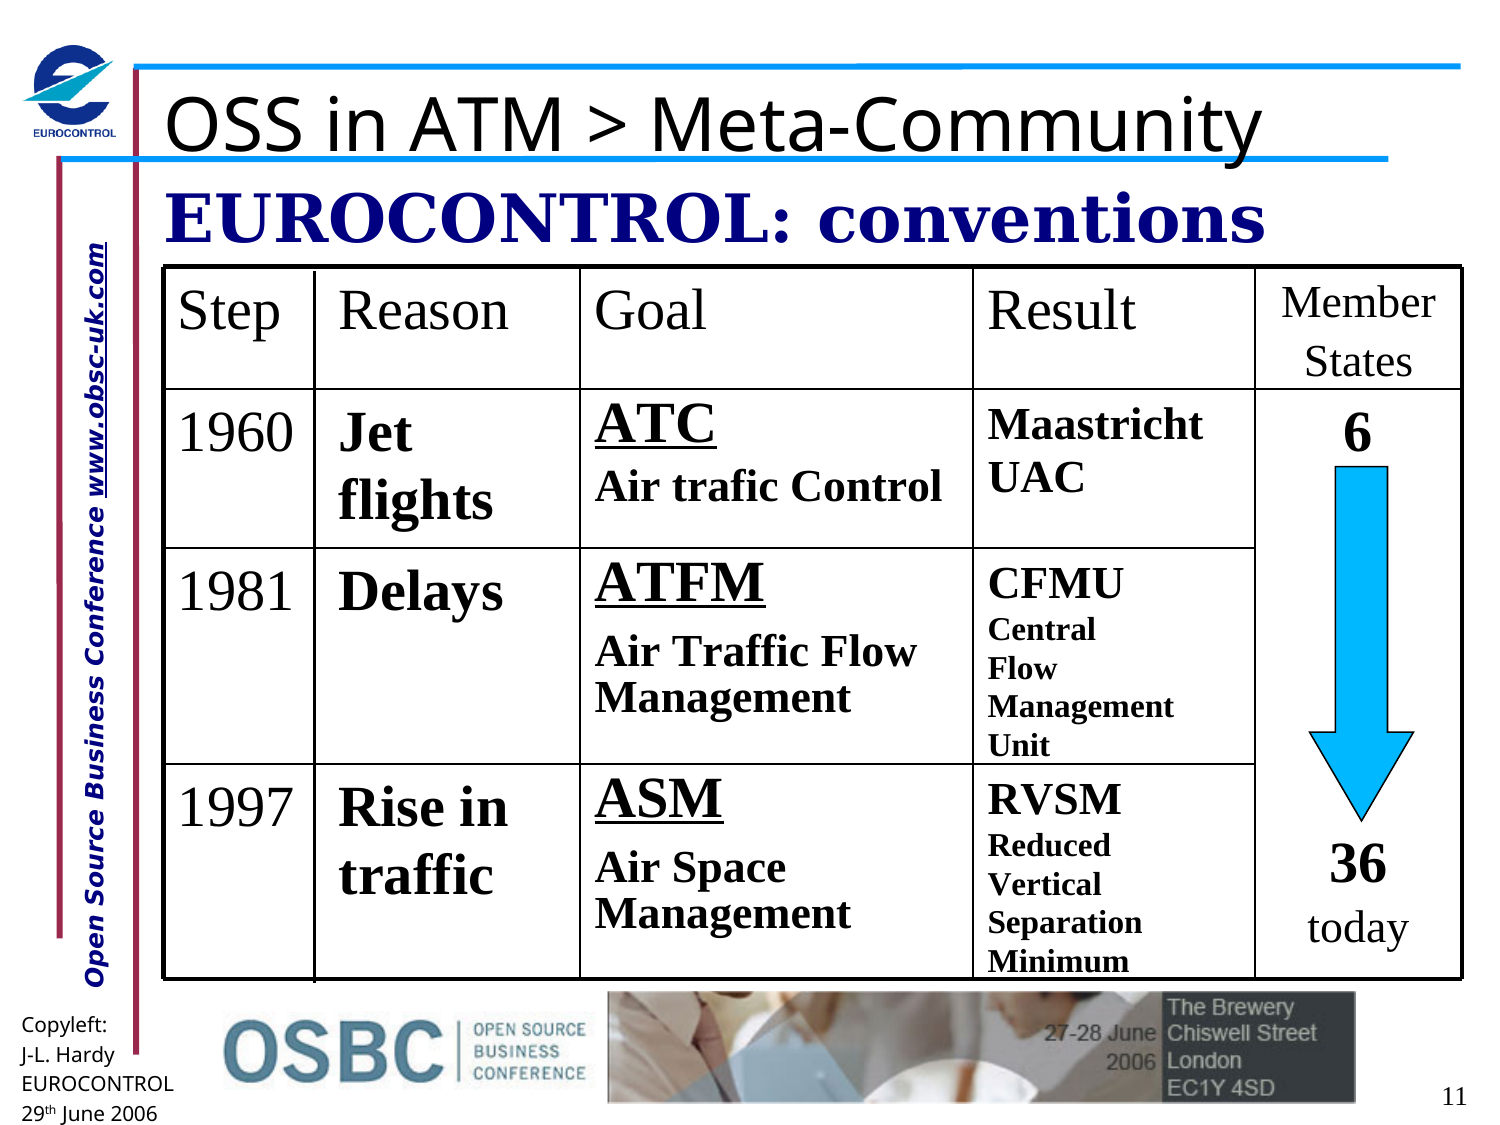

# EUROCONTROL: conventions
Step
Reason
Goal
Result
Member
States
1960
Jet flights
ATC
Air trafic Control
Maastricht
UAC
6
1981
Delays
ATFM
Air Traffic Flow Management
CFMU
Central
Flow
Management
Unit
1997
Rise in traffic
ASM
Air Space Management
RVSM
Reduced
Vertical
Separation
Minimum
36
today